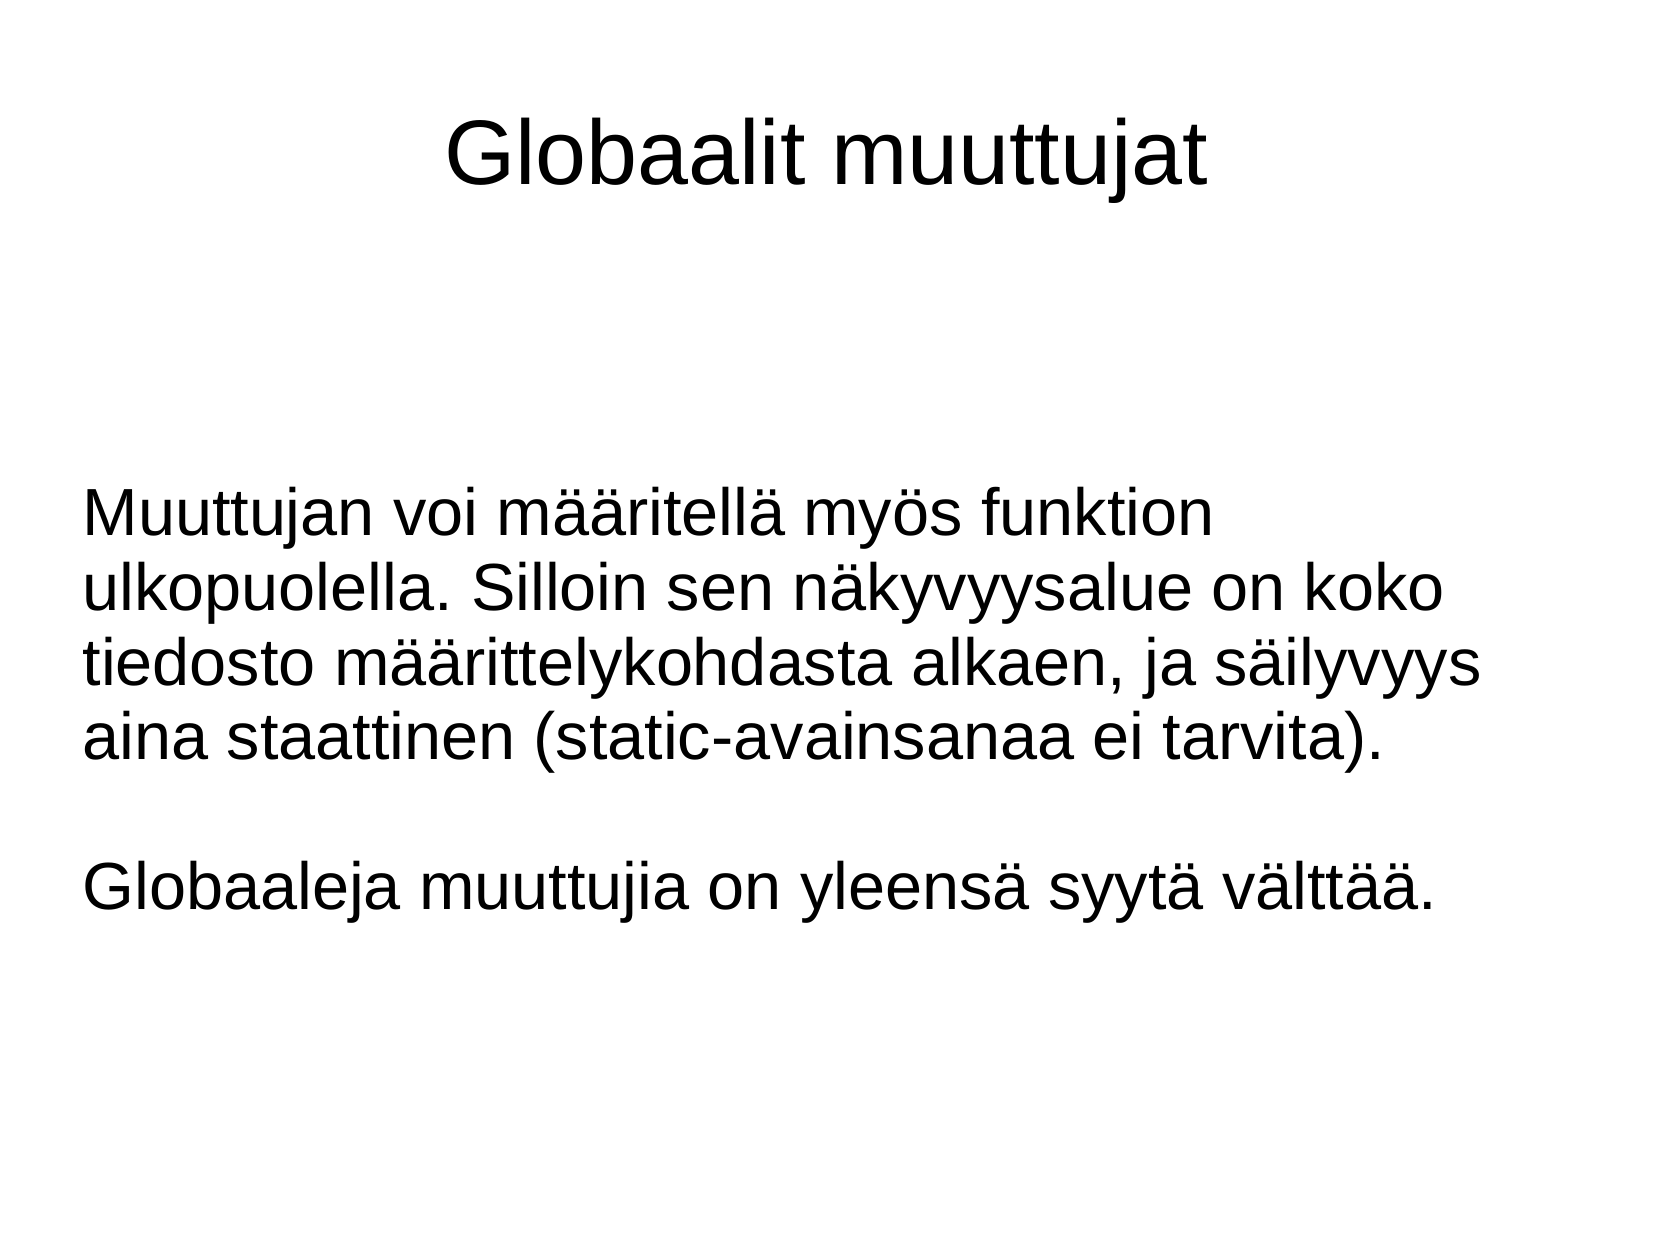

# Globaalit muuttujat
Muuttujan voi määritellä myös funktion ulkopuolella. Silloin sen näkyvyysalue on koko tiedosto määrittelykohdasta alkaen, ja säilyvyys aina staattinen (static-avainsanaa ei tarvita).
Globaaleja muuttujia on yleensä syytä välttää.